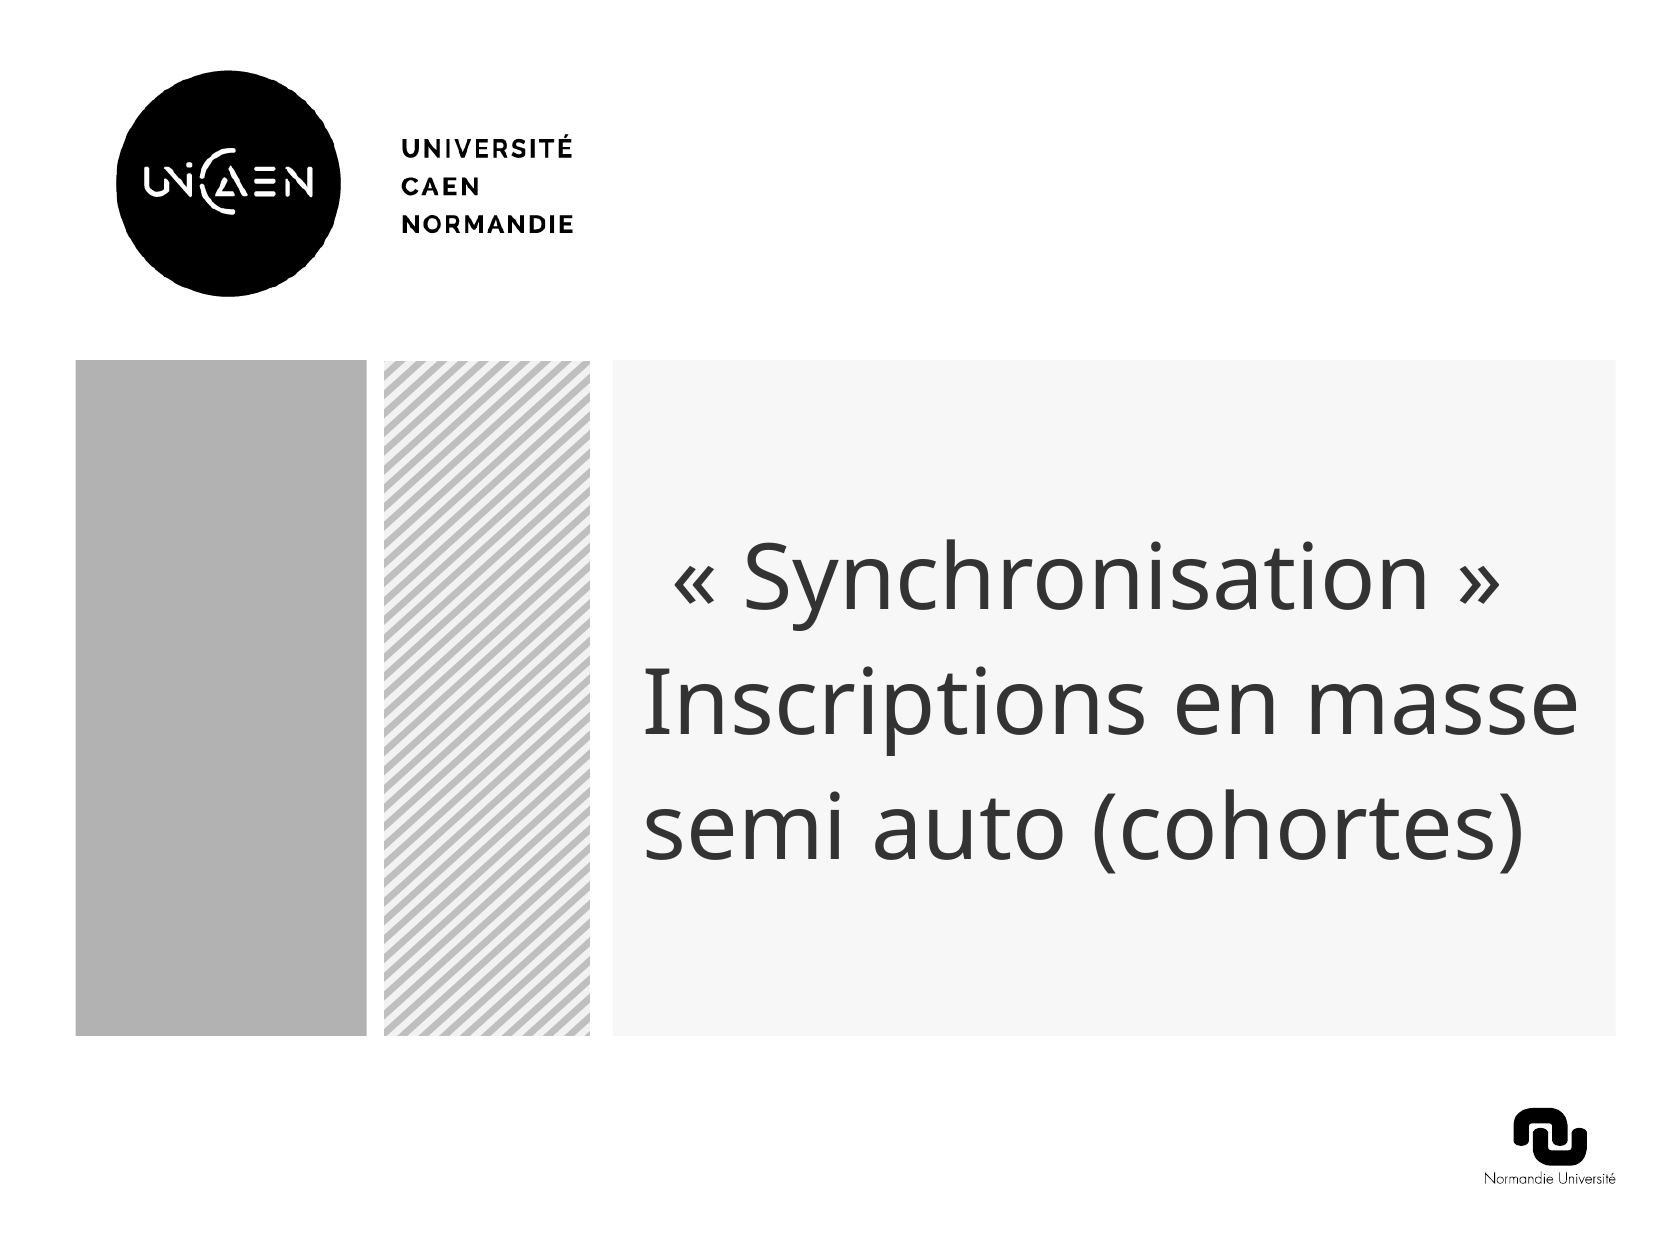

# « Synchronisation » Inscriptions en masse semi auto (cohortes)
19
Découverte Ecampus pourn les personnels administratifs